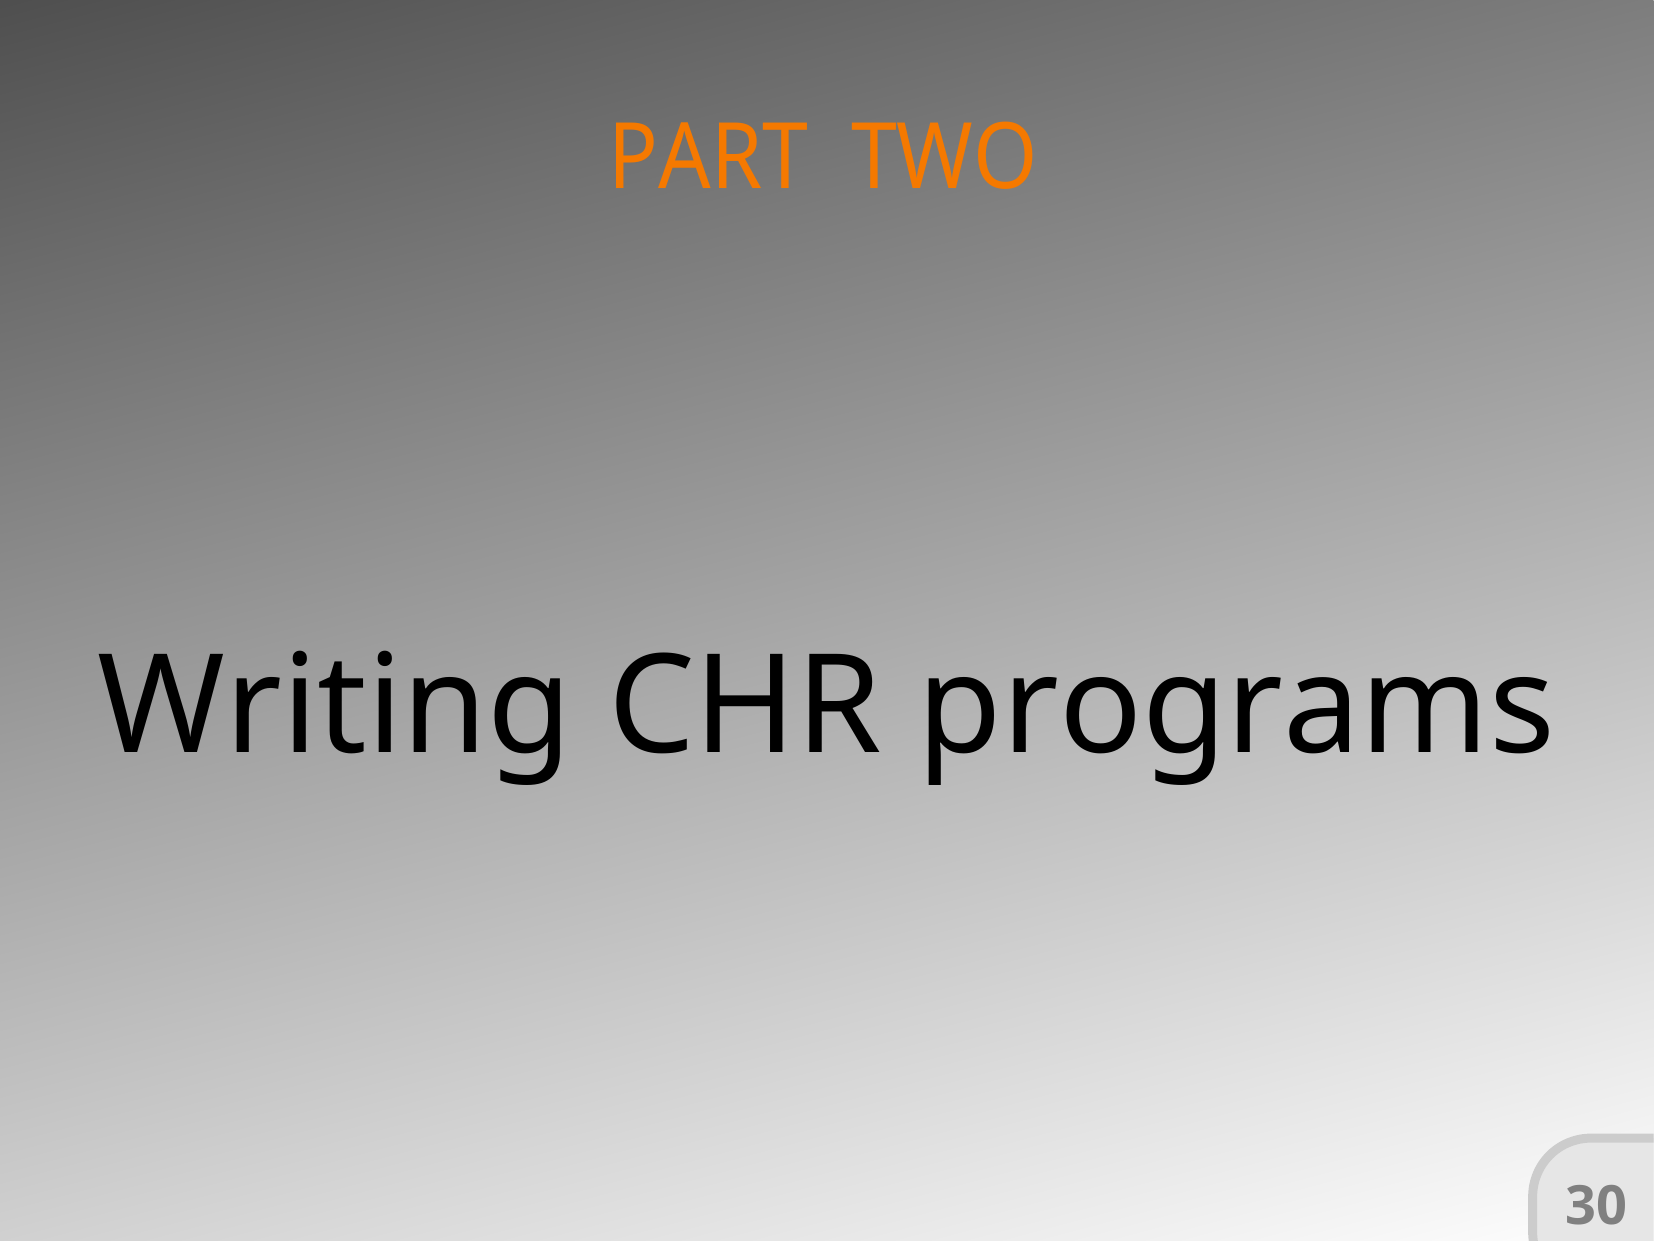

# PART TWO
Writing CHR programs
30